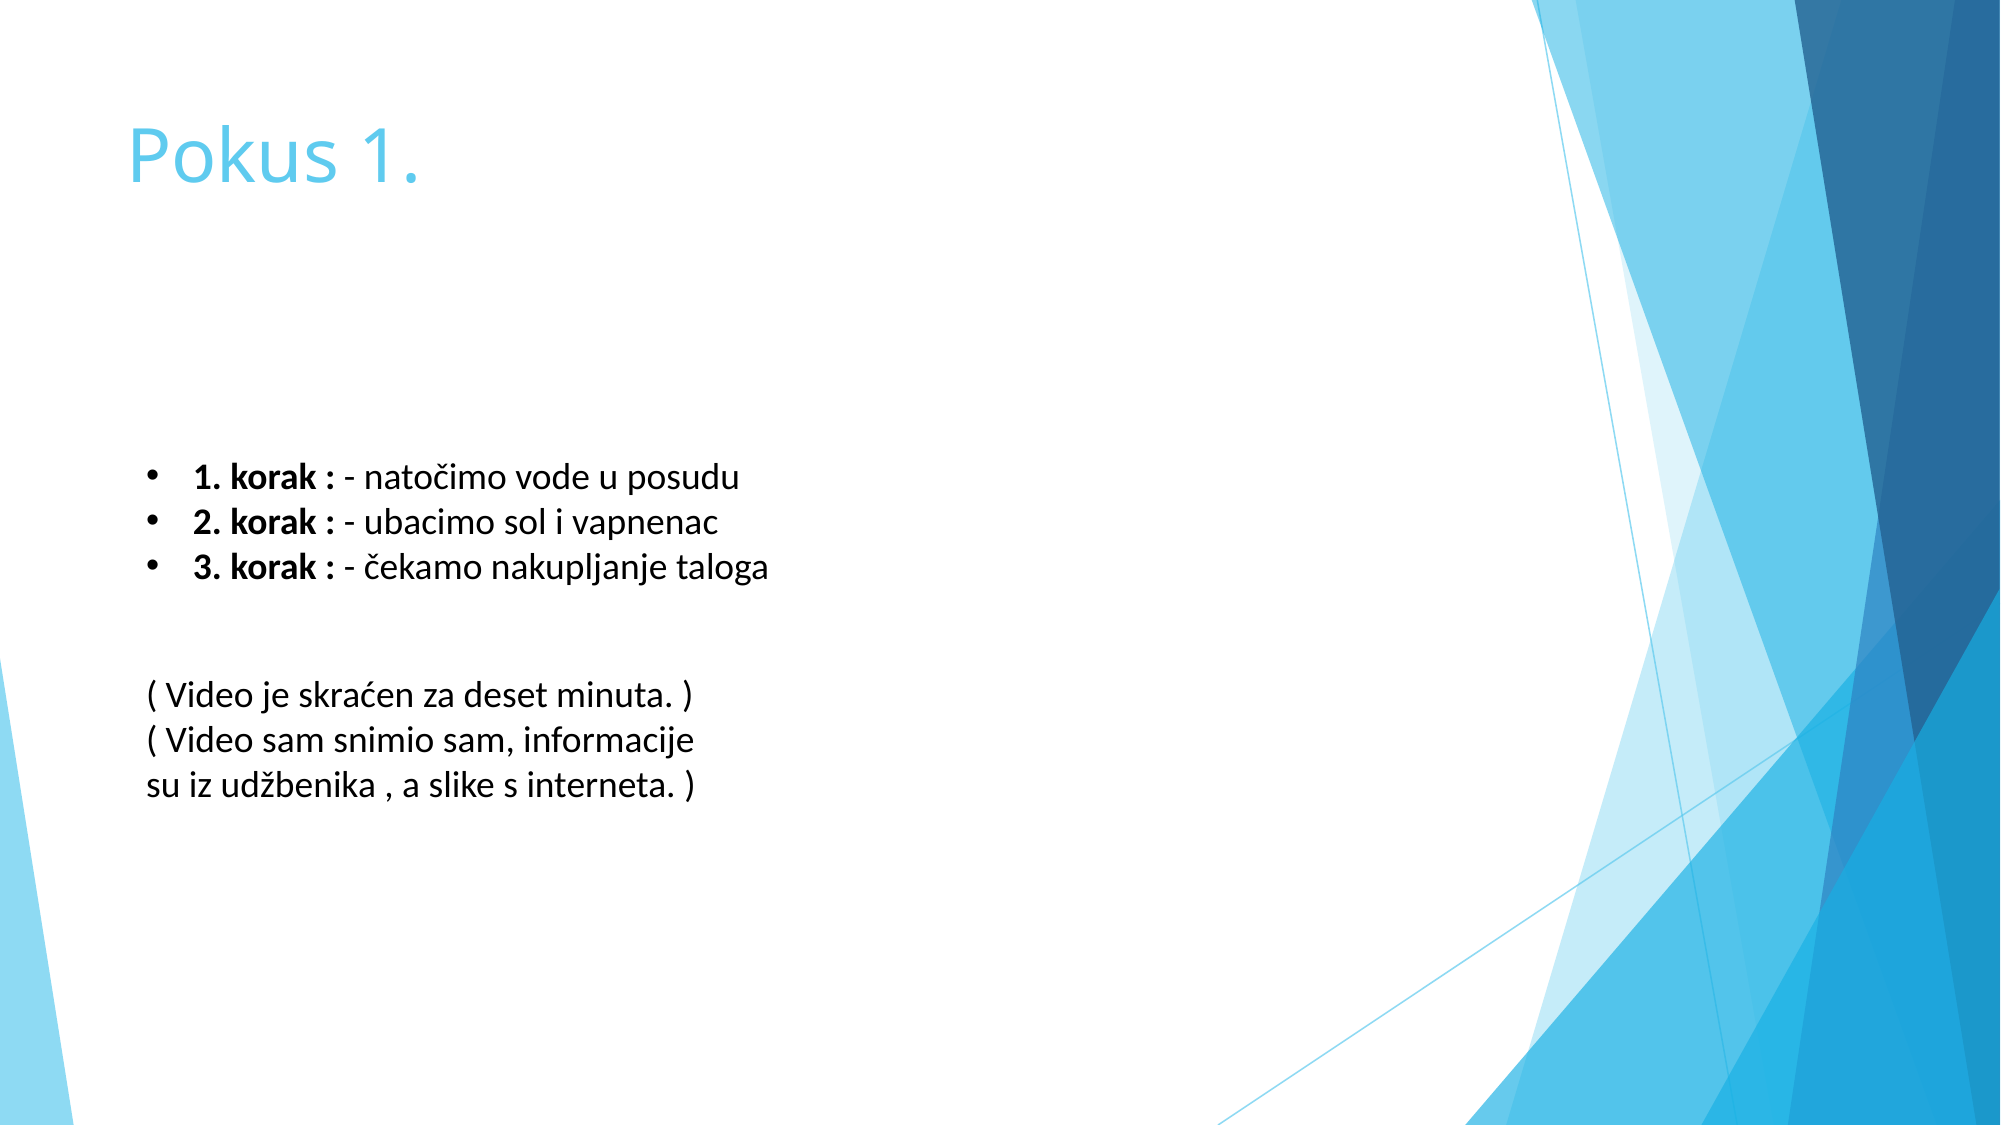

# Pokus 1.
1. korak : - natočimo vode u posudu
2. korak : - ubacimo sol i vapnenac
3. korak : - čekamo nakupljanje taloga
( Video je skraćen za deset minuta. )
( Video sam snimio sam, informacije su iz udžbenika , a slike s interneta. )